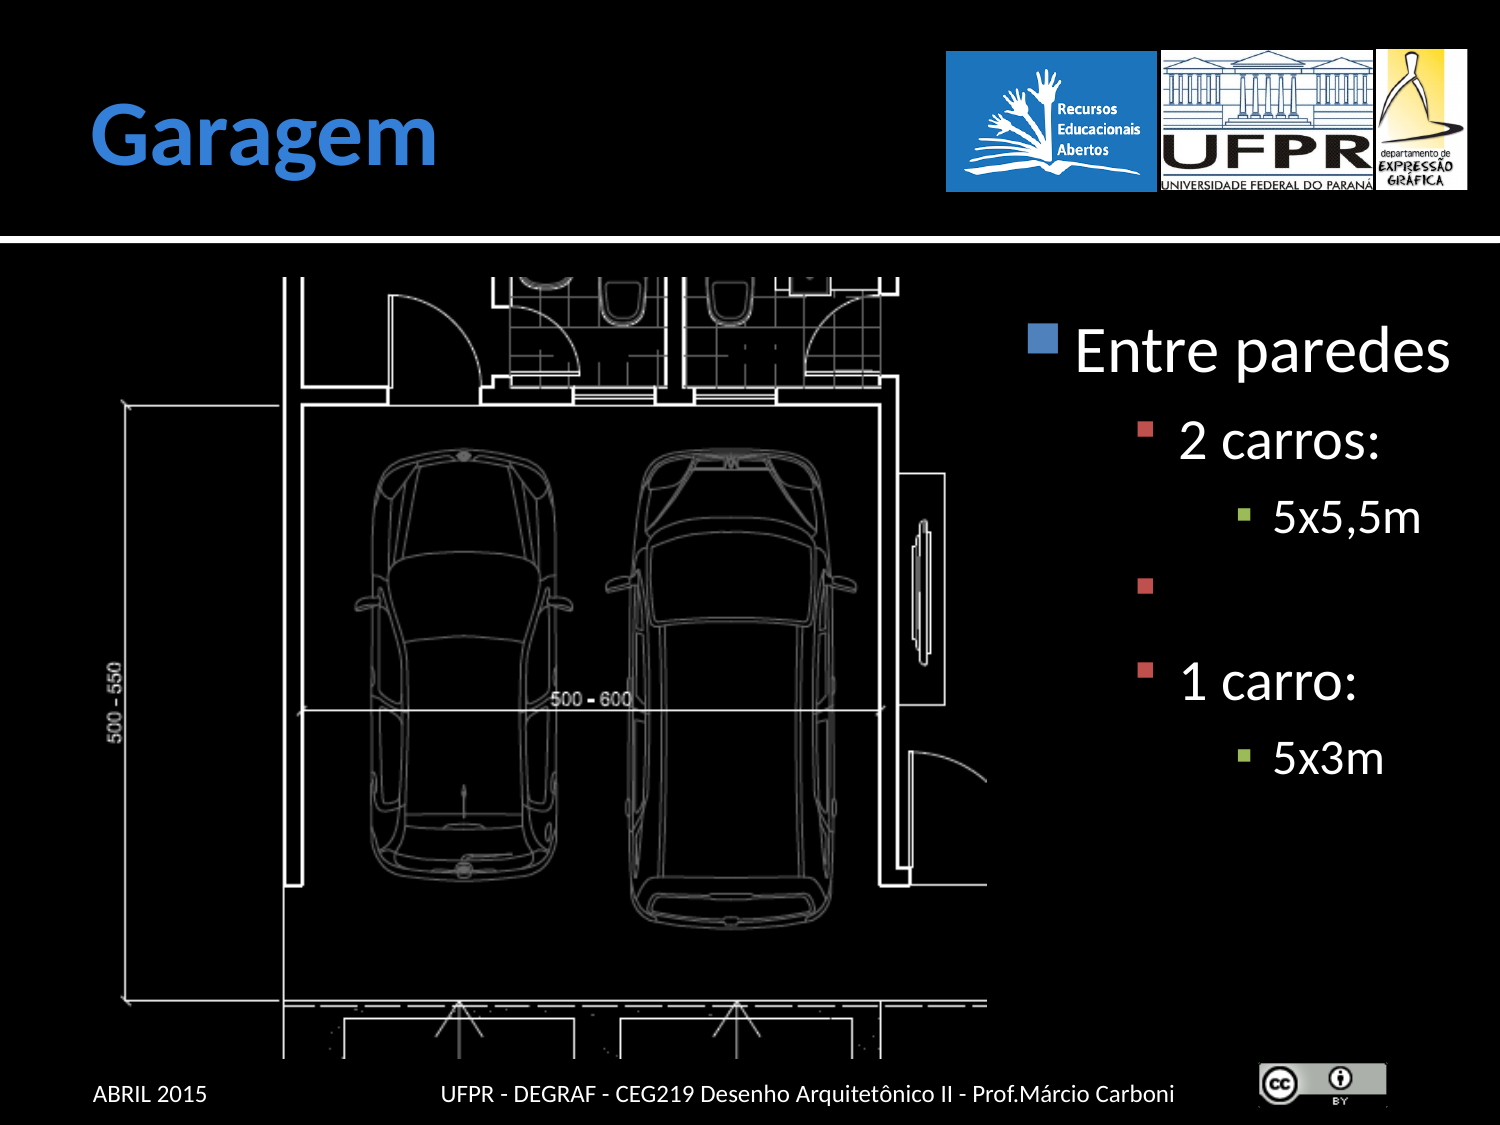

# Garagem
Entre paredes
2 carros:
5x5,5m
1 carro:
5x3m
ABRIL 2015
UFPR - DEGRAF - CEG219 Desenho Arquitetônico II - Prof.Márcio Carboni
16